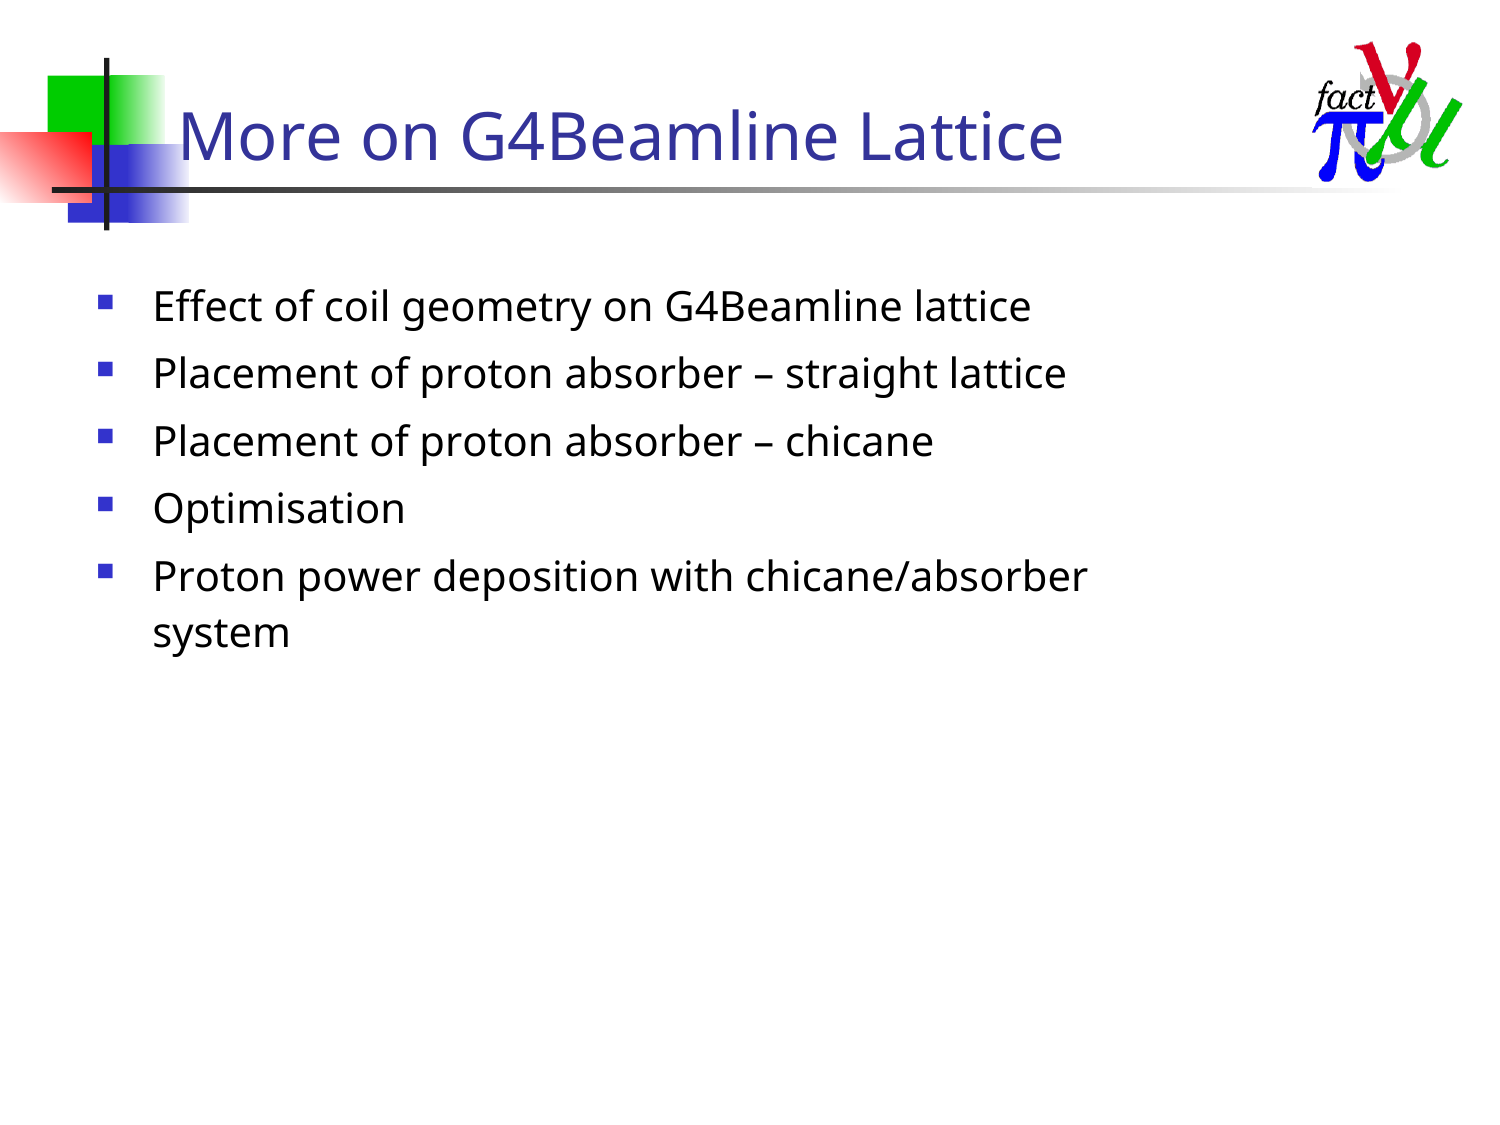

# More on G4Beamline Lattice
Effect of coil geometry on G4Beamline lattice
Placement of proton absorber – straight lattice
Placement of proton absorber – chicane
Optimisation
Proton power deposition with chicane/absorber system